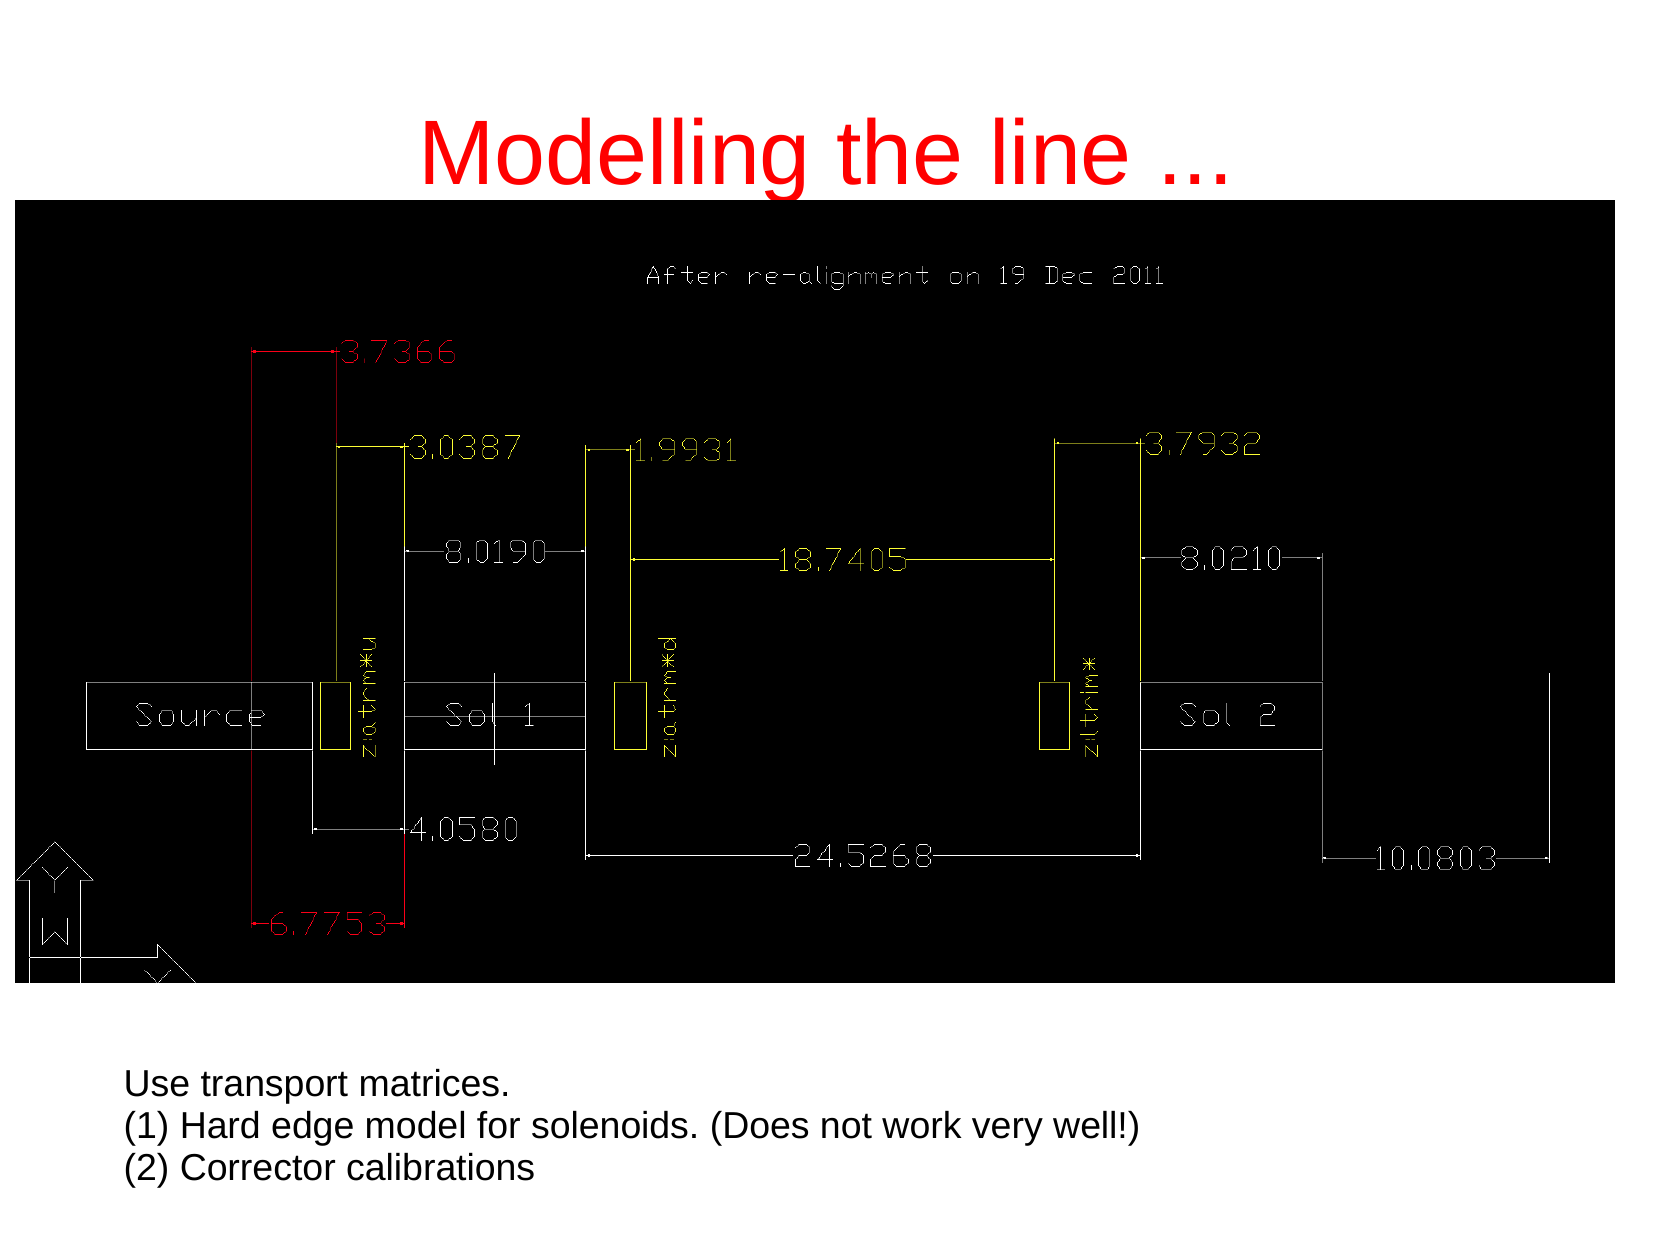

# Modelling the line ...
Use transport matrices.
(1) Hard edge model for solenoids. (Does not work very well!)
(2) Corrector calibrations